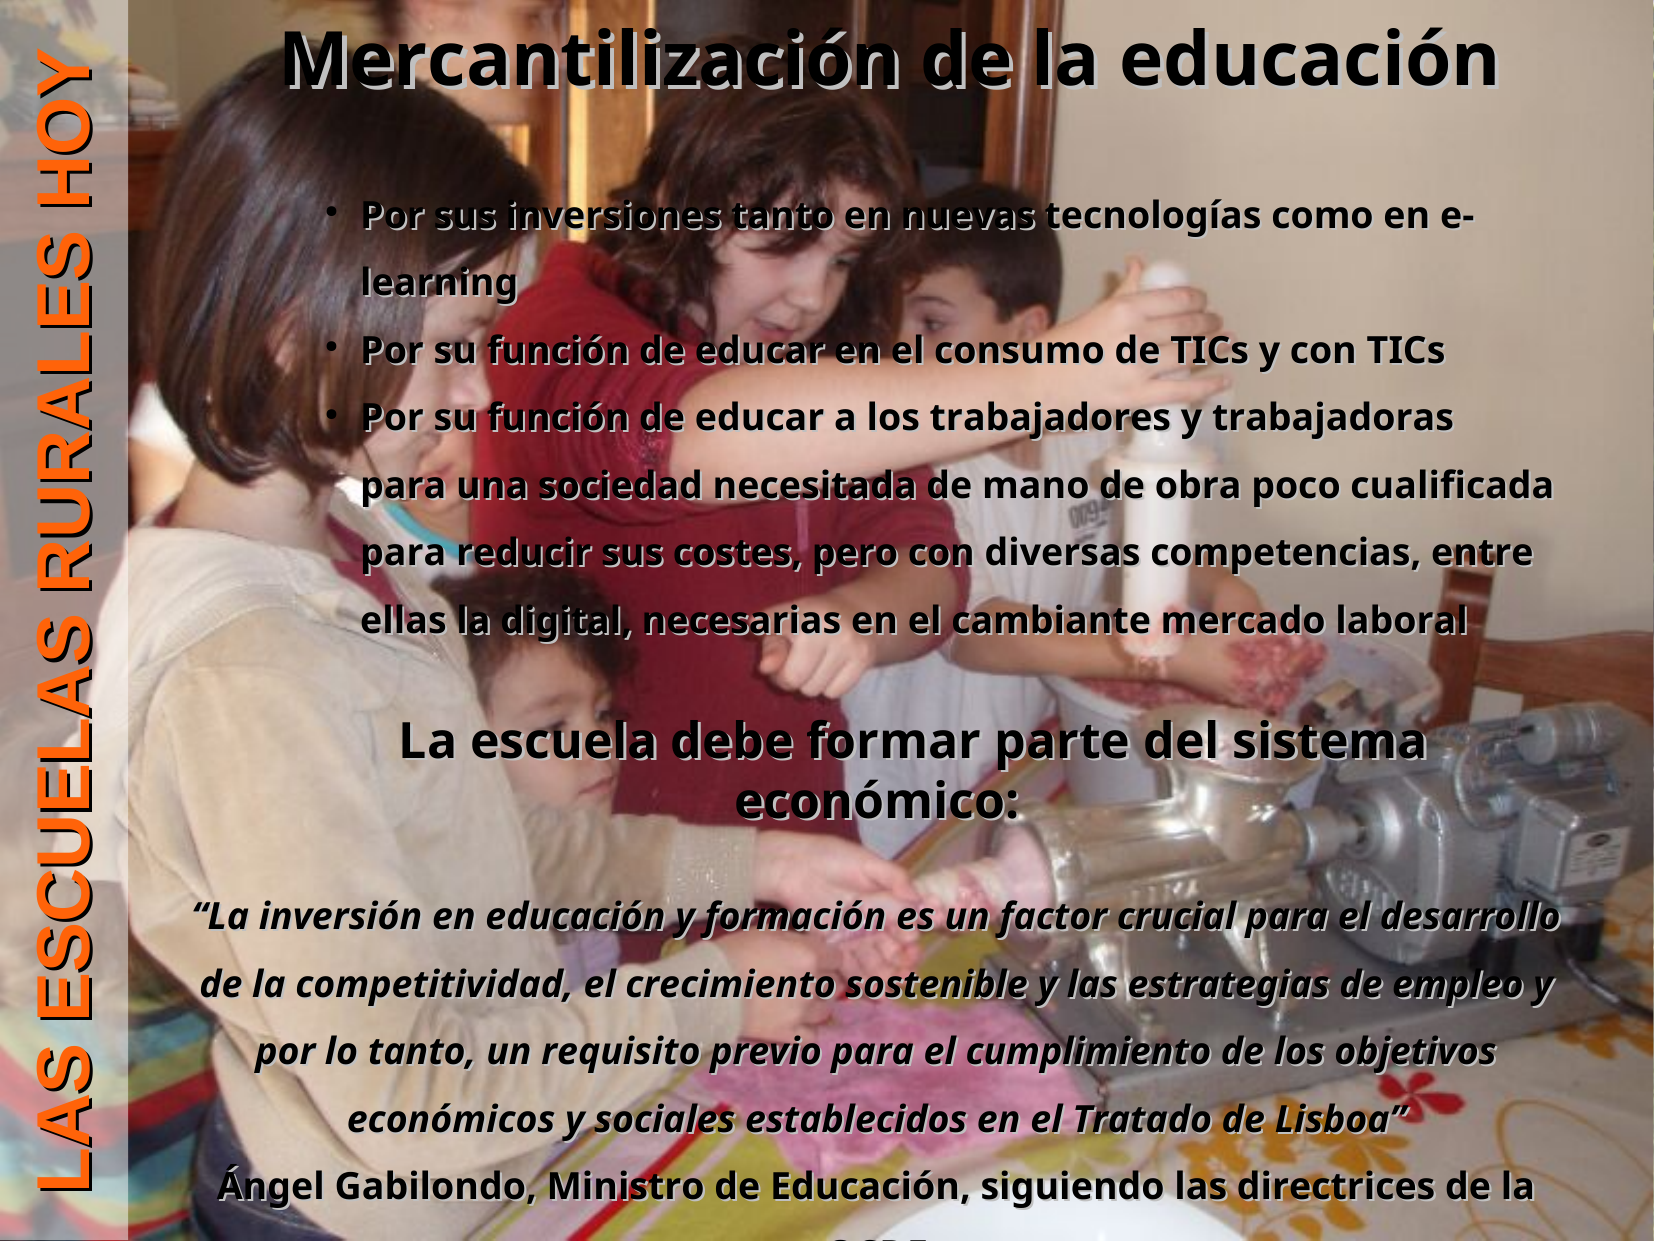

Mercantilización de la educación
Por sus inversiones tanto en nuevas tecnologías como en e-learning
Por su función de educar en el consumo de TICs y con TICs
Por su función de educar a los trabajadores y trabajadoras
para una sociedad necesitada de mano de obra poco cualificada para reducir sus costes, pero con diversas competencias, entre ellas la digital, necesarias en el cambiante mercado laboral
	La escuela debe formar parte del sistema económico:
“La inversión en educación y formación es un factor crucial para el desarrollo de la competitividad, el crecimiento sostenible y las estrategias de empleo y por lo tanto, un requisito previo para el cumplimiento de los objetivos económicos y sociales establecidos en el Tratado de Lisboa”
Ángel Gabilondo, Ministro de Educación, siguiendo las directrices de la OCDE
LAS ESCUELAS RURALES HOY